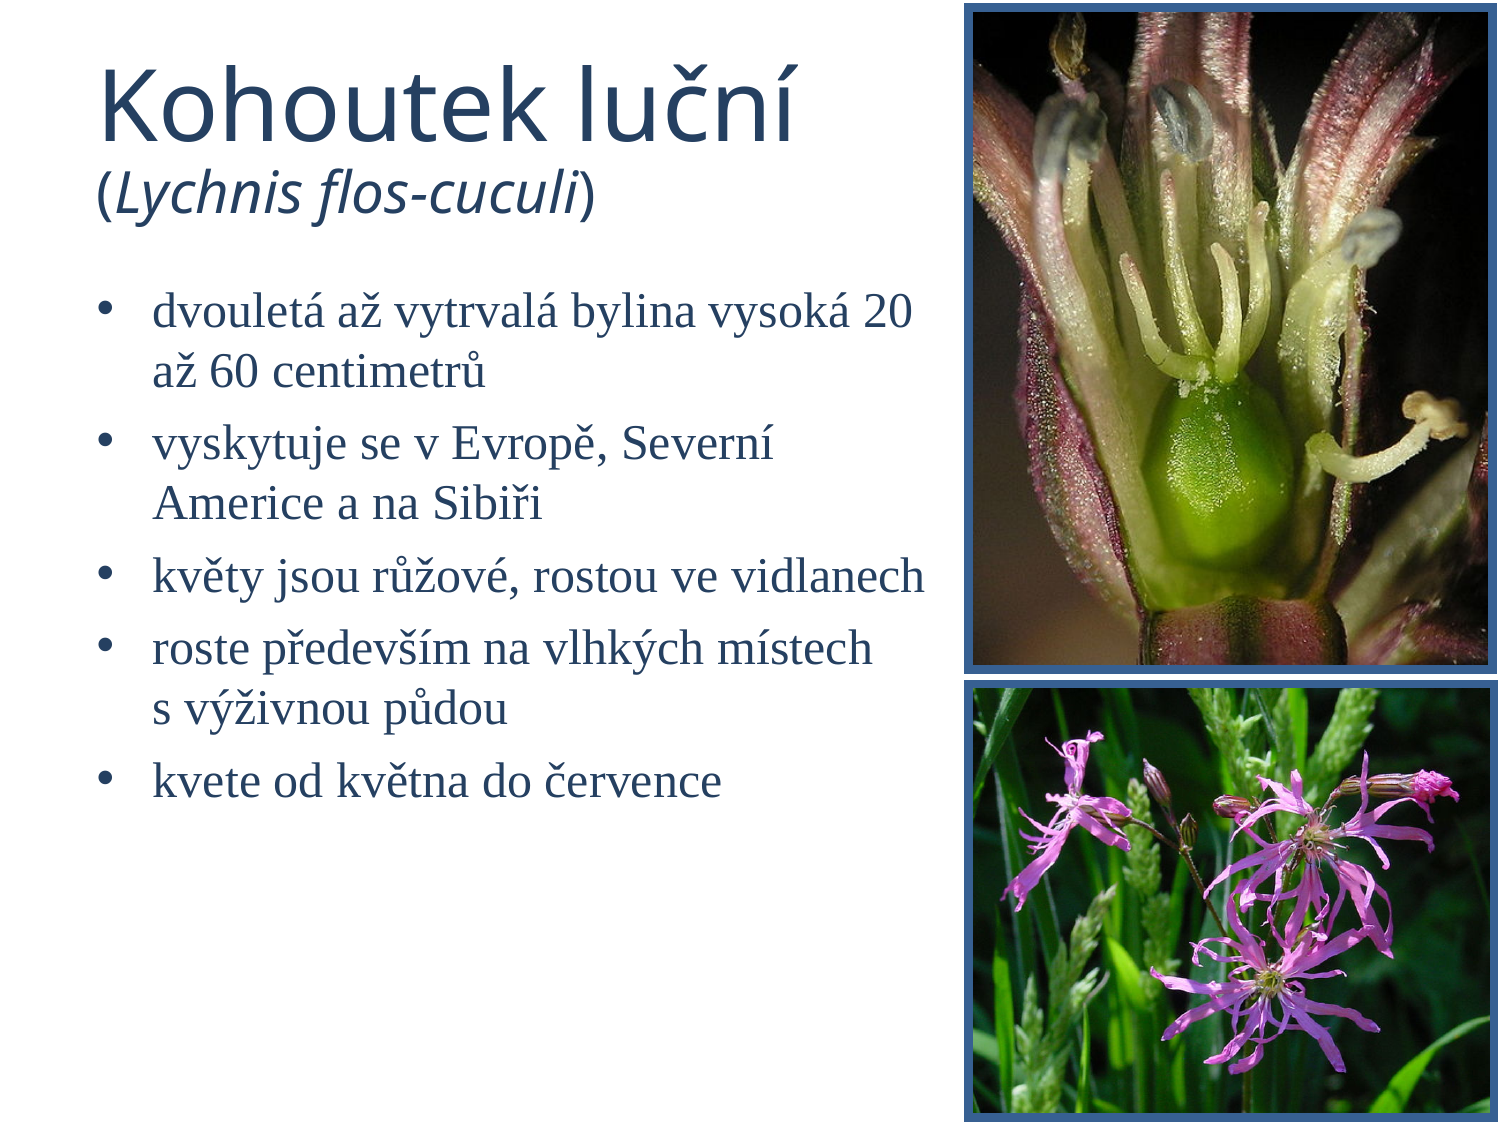

Kohoutek luční
(Lychnis flos-cuculi)
dvouletá až vytrvalá bylina vysoká 20 až 60 centimetrů
vyskytuje se v Evropě, Severní Americe a na Sibiři
květy jsou růžové, rostou ve vidlanech
roste především na vlhkých místech s výživnou půdou
kvete od května do července